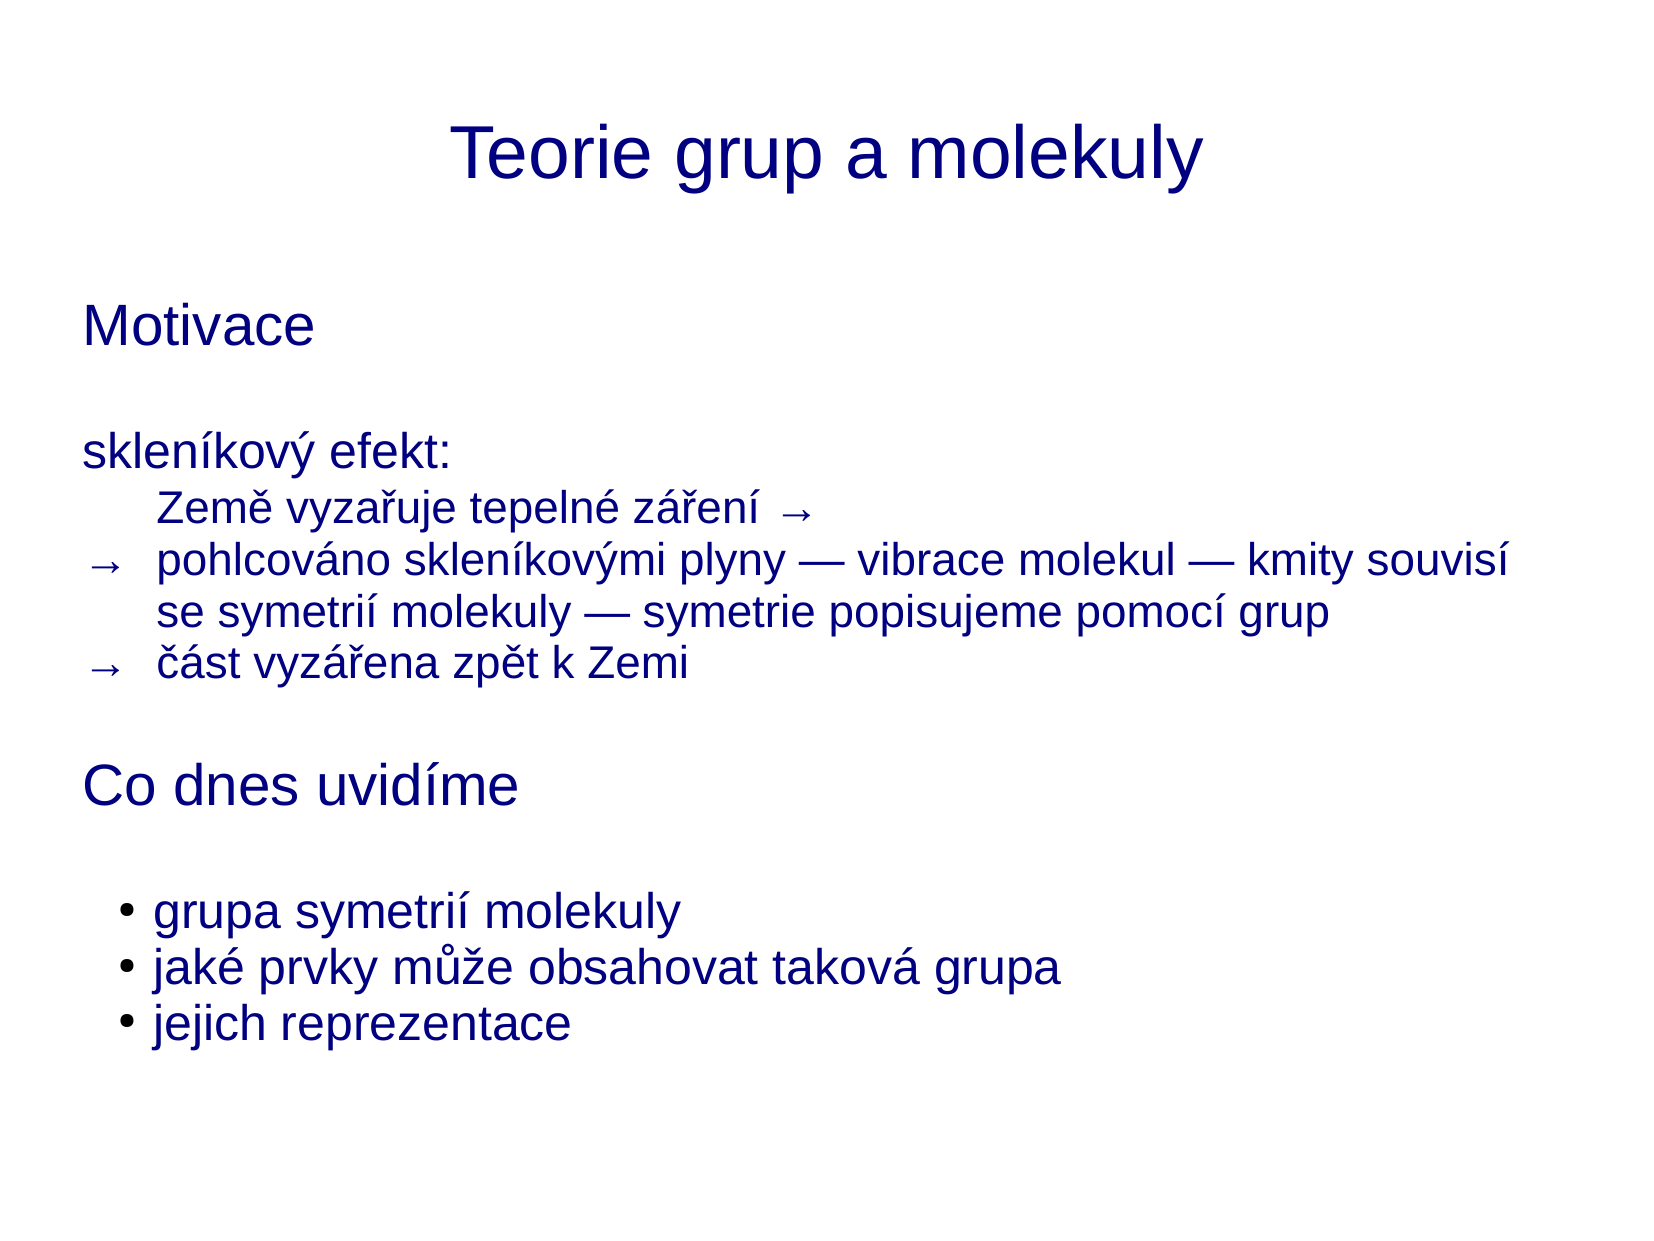

# Teorie grup a molekuly
Motivace
skleníkový efekt:
	Země vyzařuje tepelné záření →
→	pohlcováno skleníkovými plyny ― vibrace molekul ― kmity souvisí
	se symetrií molekuly ― symetrie popisujeme pomocí grup
→	část vyzářena zpět k Zemi
Co dnes uvidíme
grupa symetrií molekuly
jaké prvky může obsahovat taková grupa
jejich reprezentace